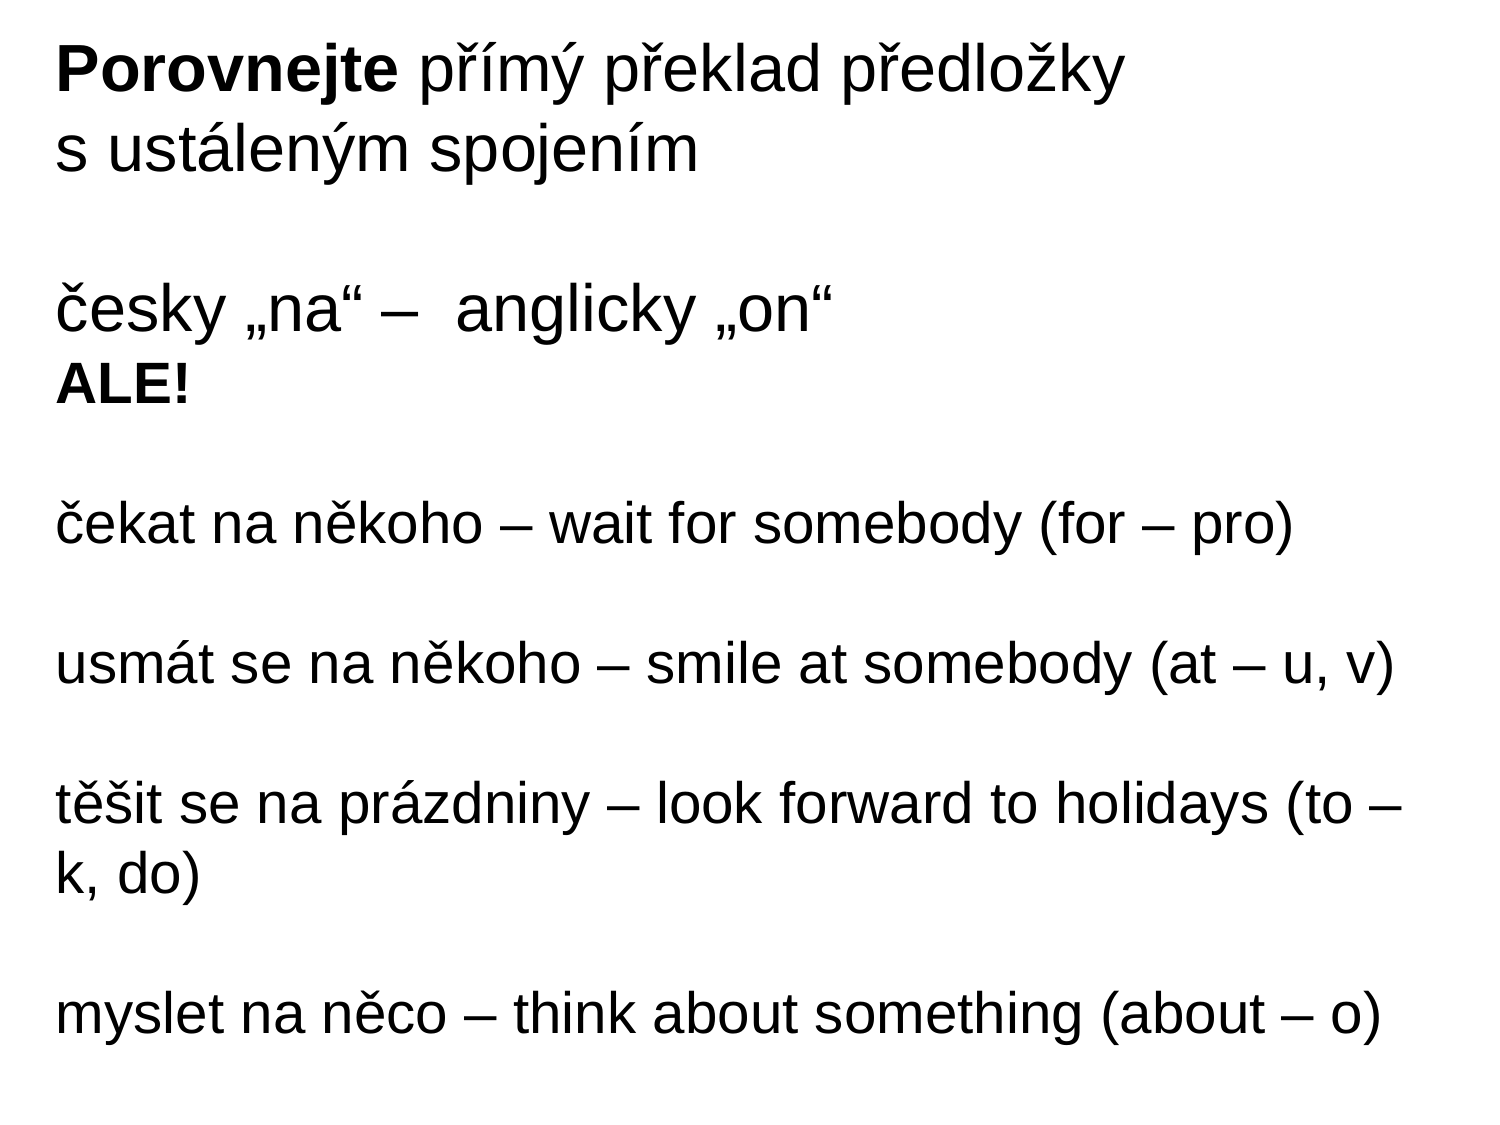

Porovnejte přímý překlad předložky
s ustáleným spojením
česky „na“ – anglicky „on“
ALE!
čekat na někoho – wait for somebody (for – pro)
usmát se na někoho – smile at somebody (at – u, v)
těšit se na prázdniny – look forward to holidays (to – k, do)
myslet na něco – think about something (about – o)